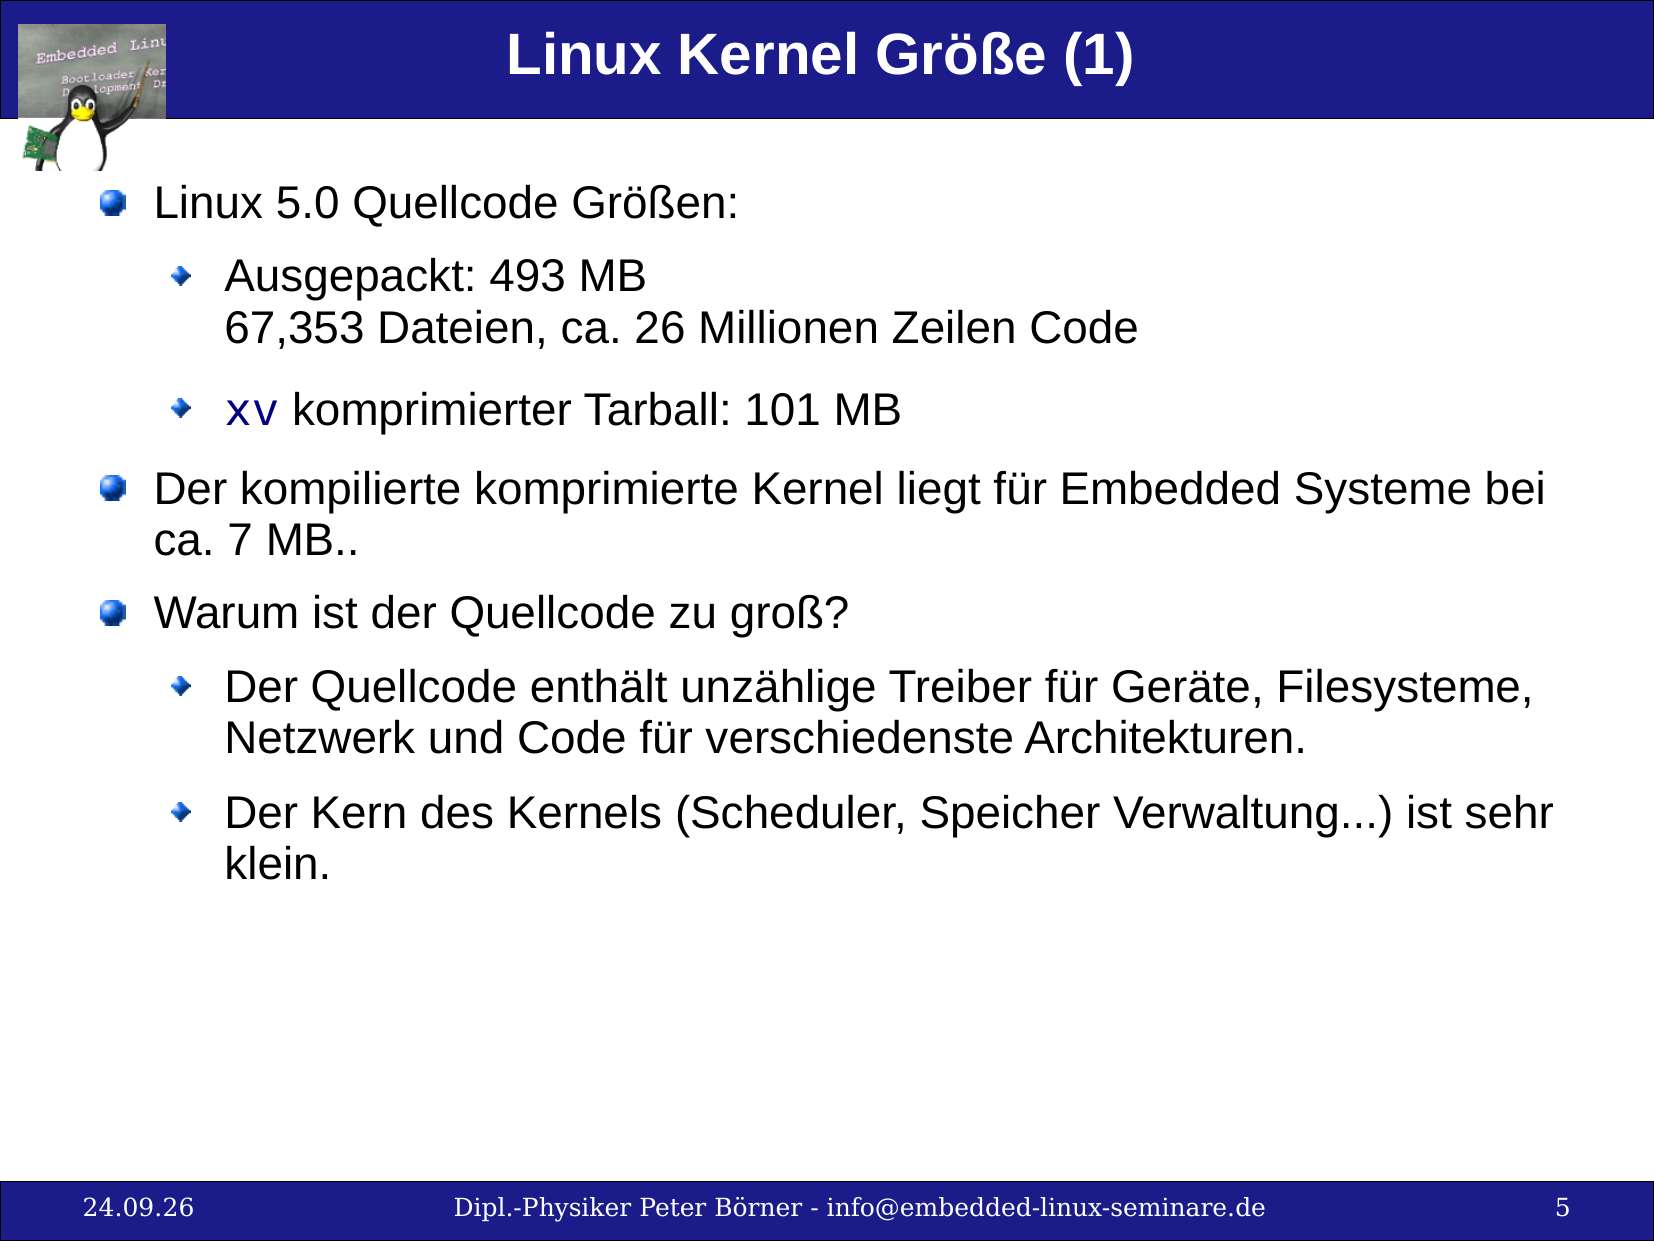

# Linux Kernel Größe (1)
Linux 5.0 Quellcode Größen:
Ausgepackt: 493 MB
67,353 Dateien, ca. 26 Millionen Zeilen Code
xv komprimierter Tarball: 101 MB
Der kompilierte komprimierte Kernel liegt für Embedded Systeme bei ca. 7 MB..
Warum ist der Quellcode zu groß?
Der Quellcode enthält unzählige Treiber für Geräte, Filesysteme, Netzwerk und Code für verschiedenste Architekturen.
Der Kern des Kernels (Scheduler, Speicher Verwaltung...) ist sehr klein.
 Dipl.-Physiker Peter Börner - info@embedded-linux-seminare.de
5